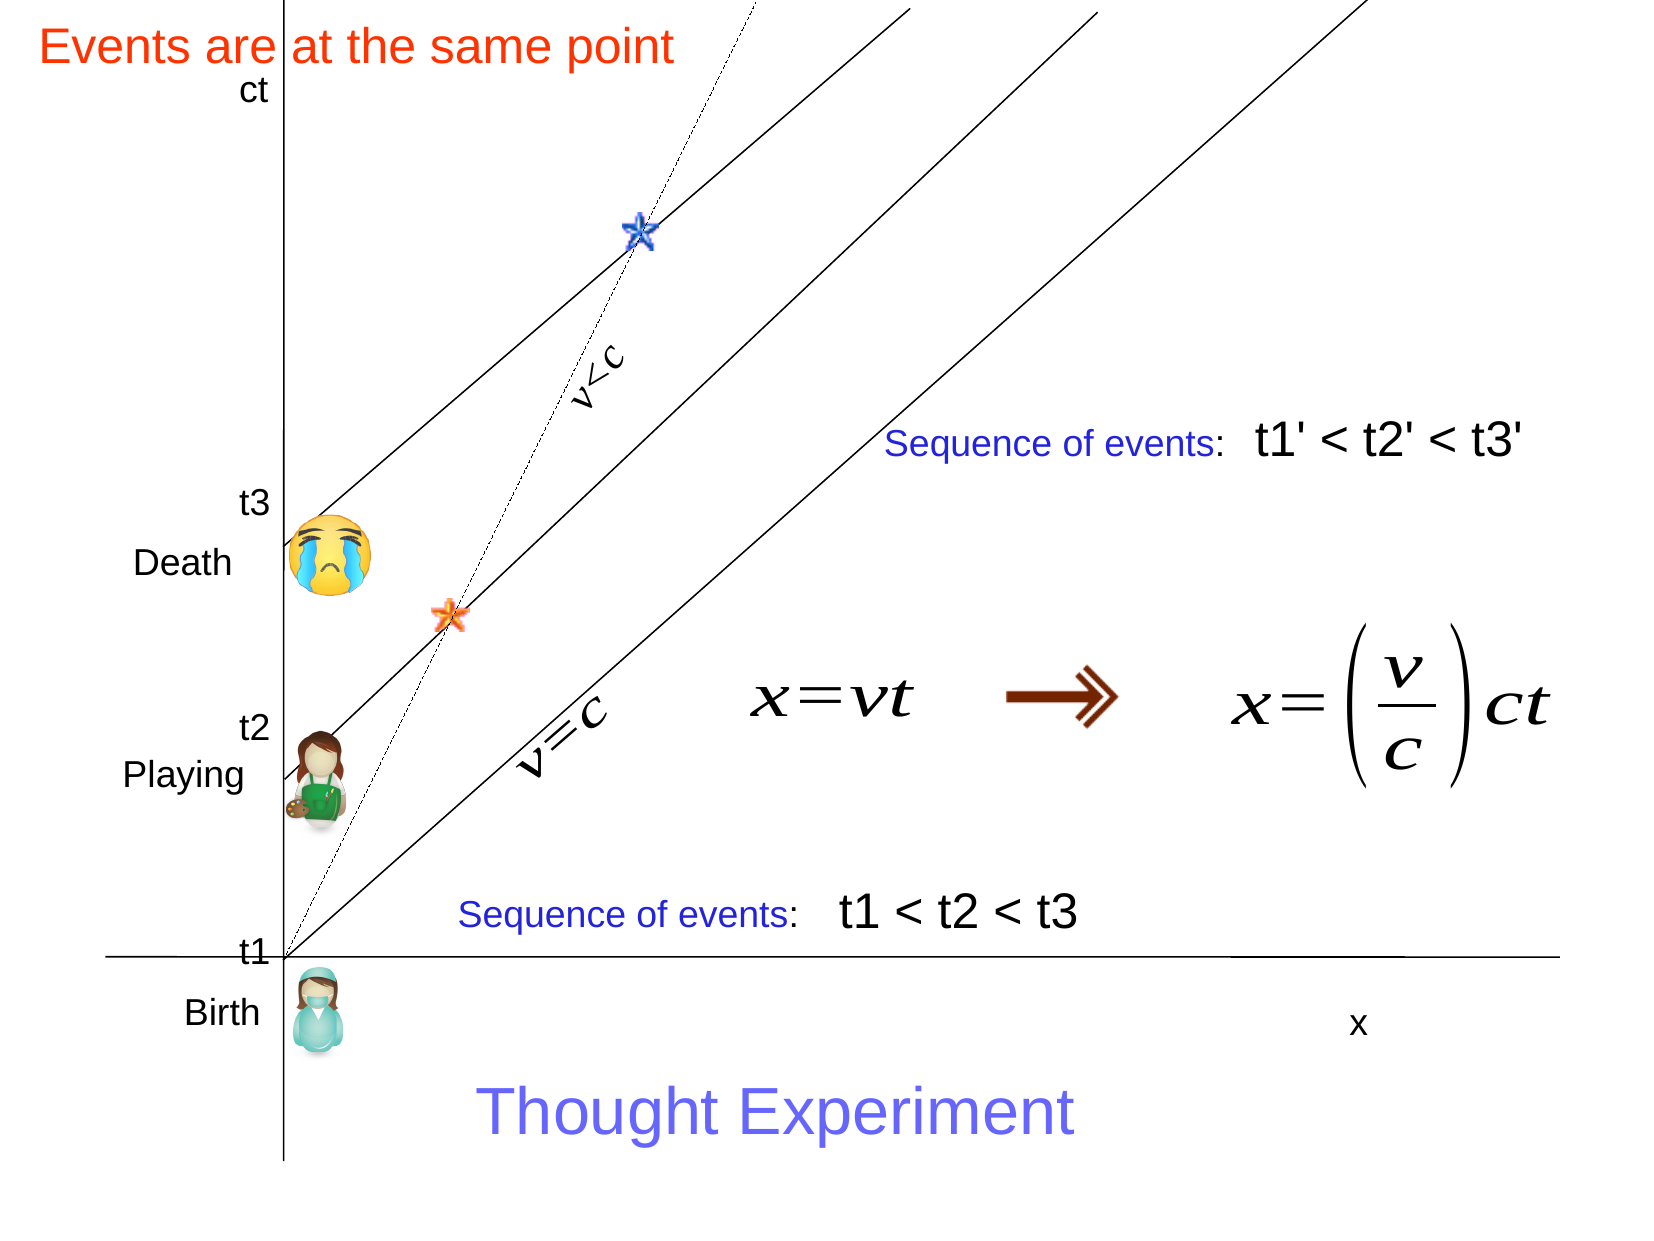

Events are at the same point
ct
t1' < t2' < t3'
Sequence of events:
t3
Death
t2
Playing
 t1 < t2 < t3
Sequence of events:
t1
Birth
x
Thought Experiment